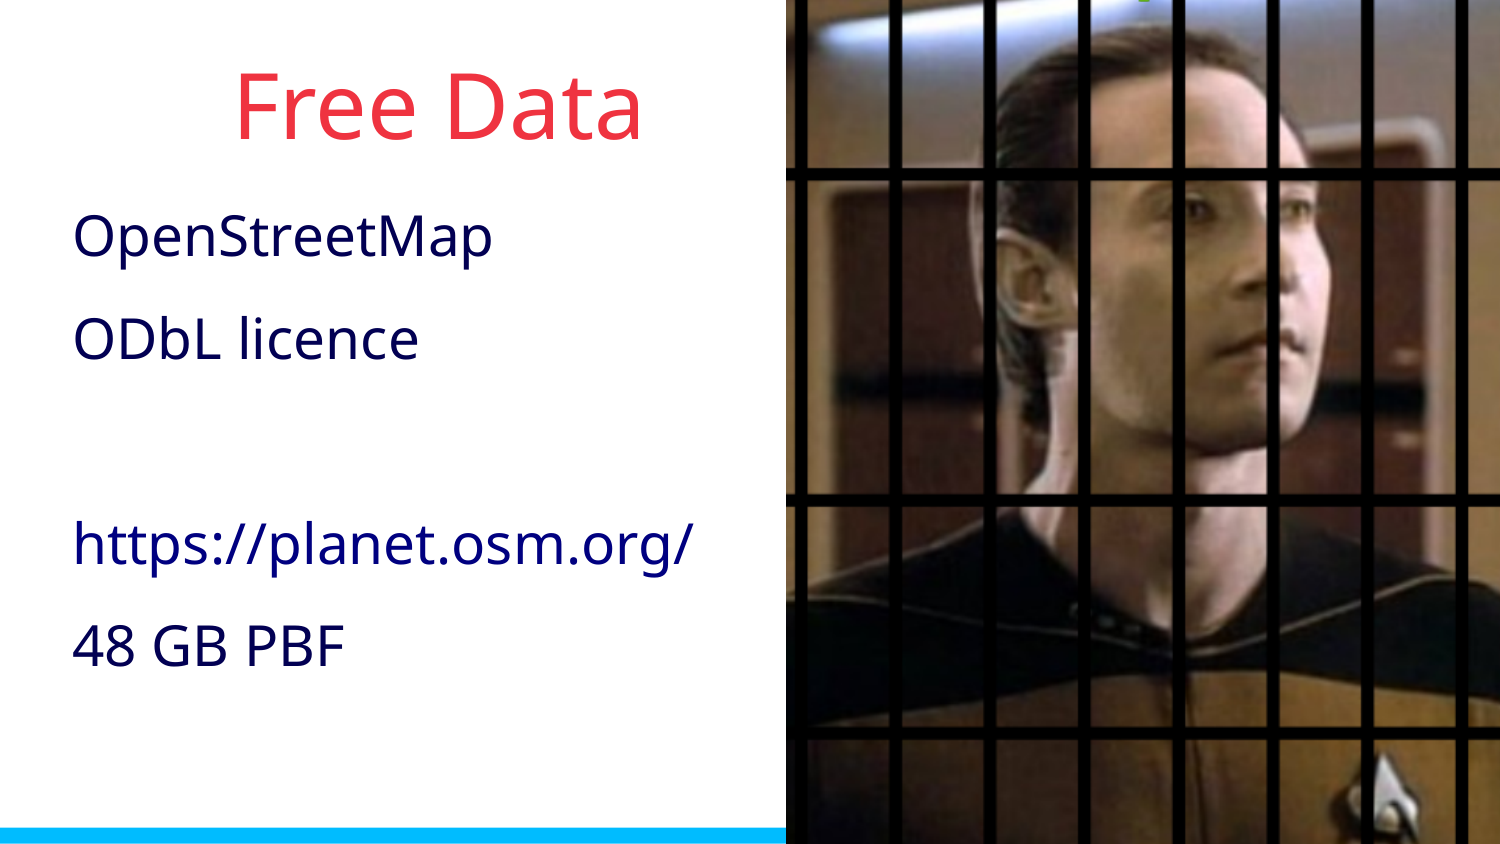

# Free Data
OpenStreetMap
ODbL licence
https://planet.osm.org/
48 GB PBF